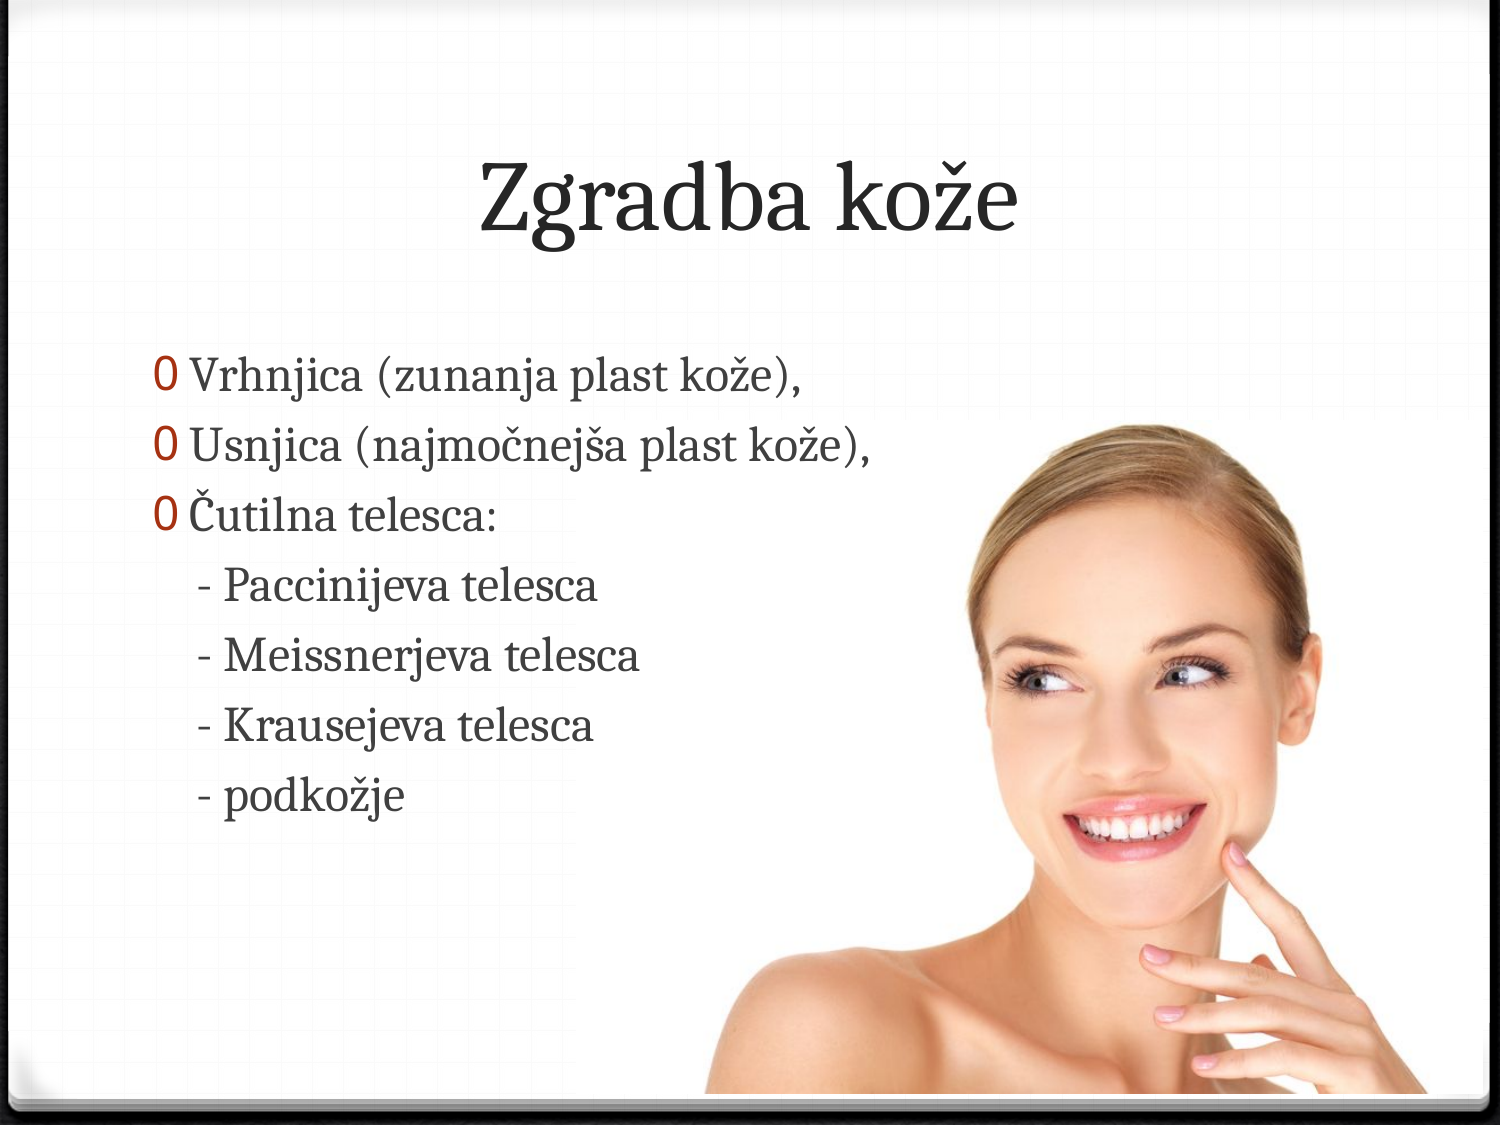

# Zgradba kože
Vrhnjica (zunanja plast kože),
Usnjica (najmočnejša plast kože),
Čutilna telesca:
 - Paccinijeva telesca
 - Meissnerjeva telesca
 - Krausejeva telesca
 - podkožje